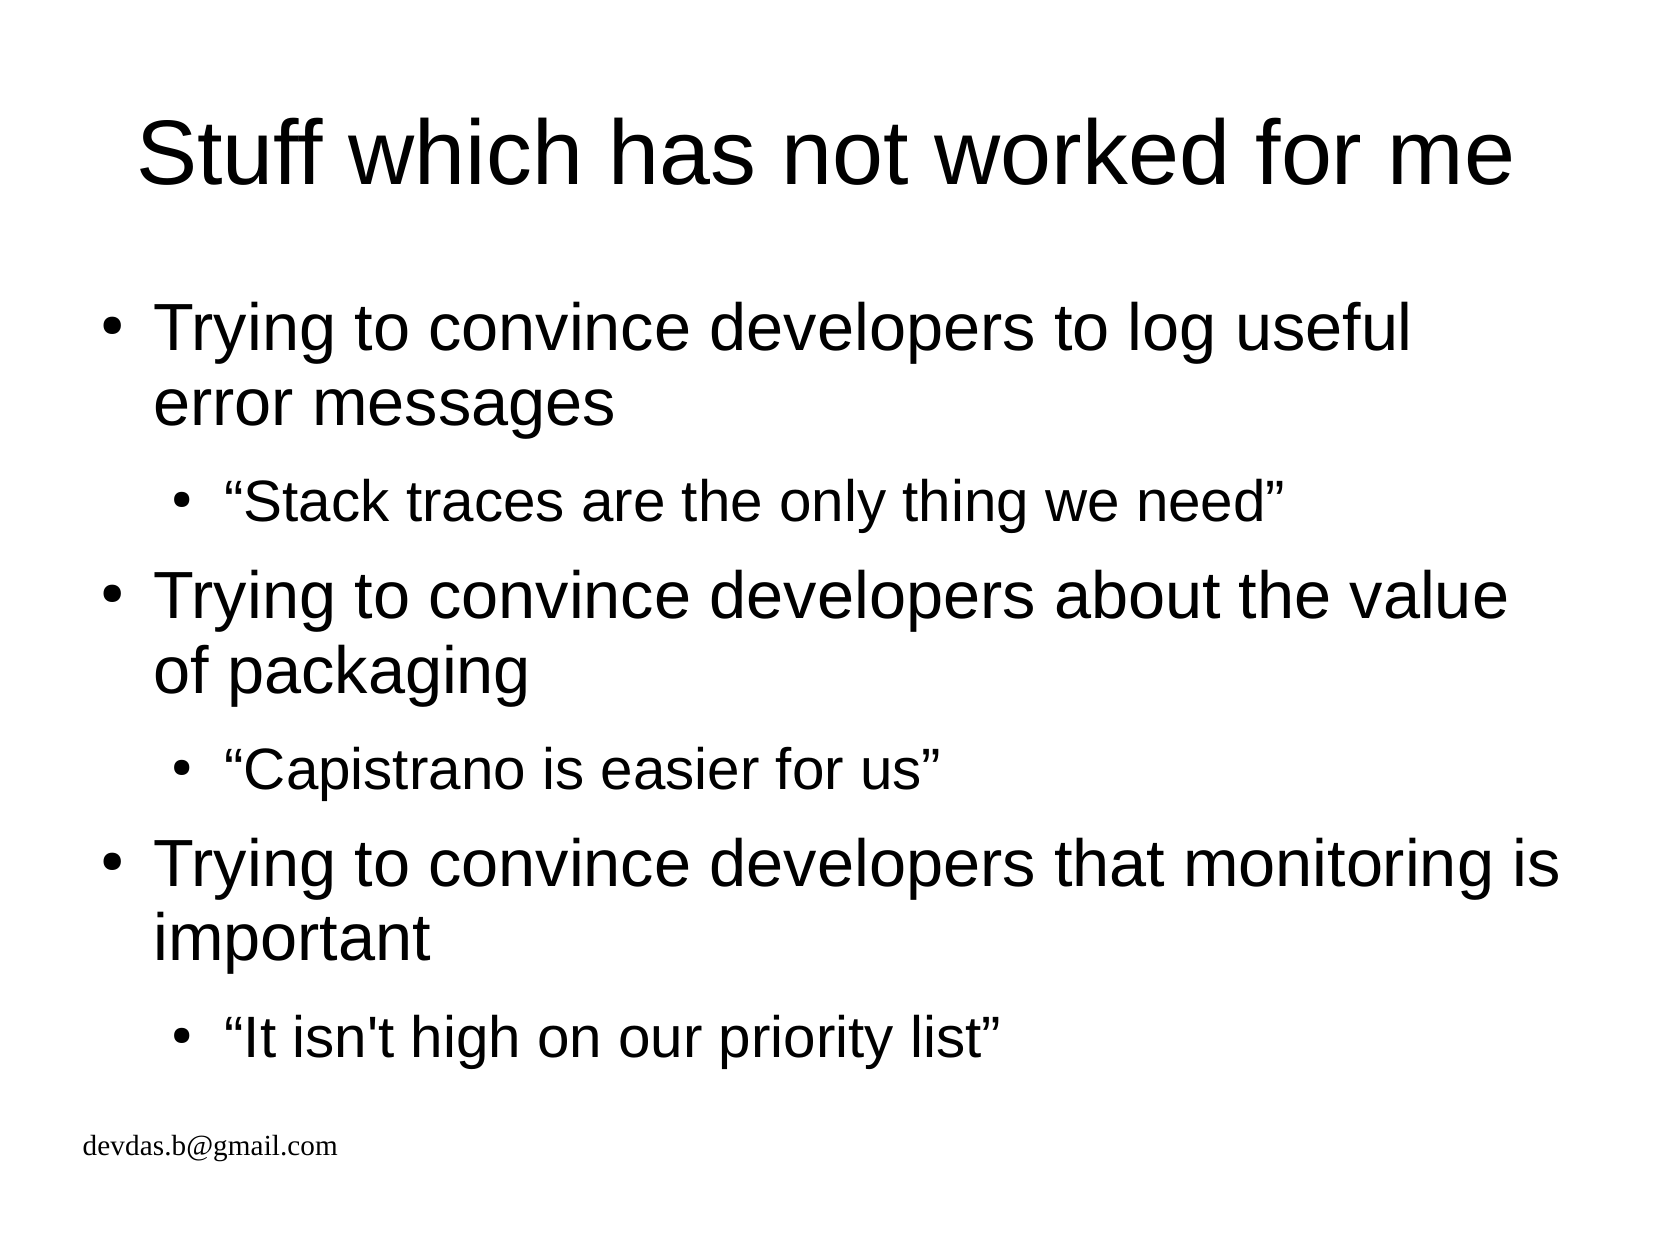

# Stuff which has not worked for me
Trying to convince developers to log useful error messages
“Stack traces are the only thing we need”
Trying to convince developers about the value of packaging
“Capistrano is easier for us”
Trying to convince developers that monitoring is important
“It isn't high on our priority list”